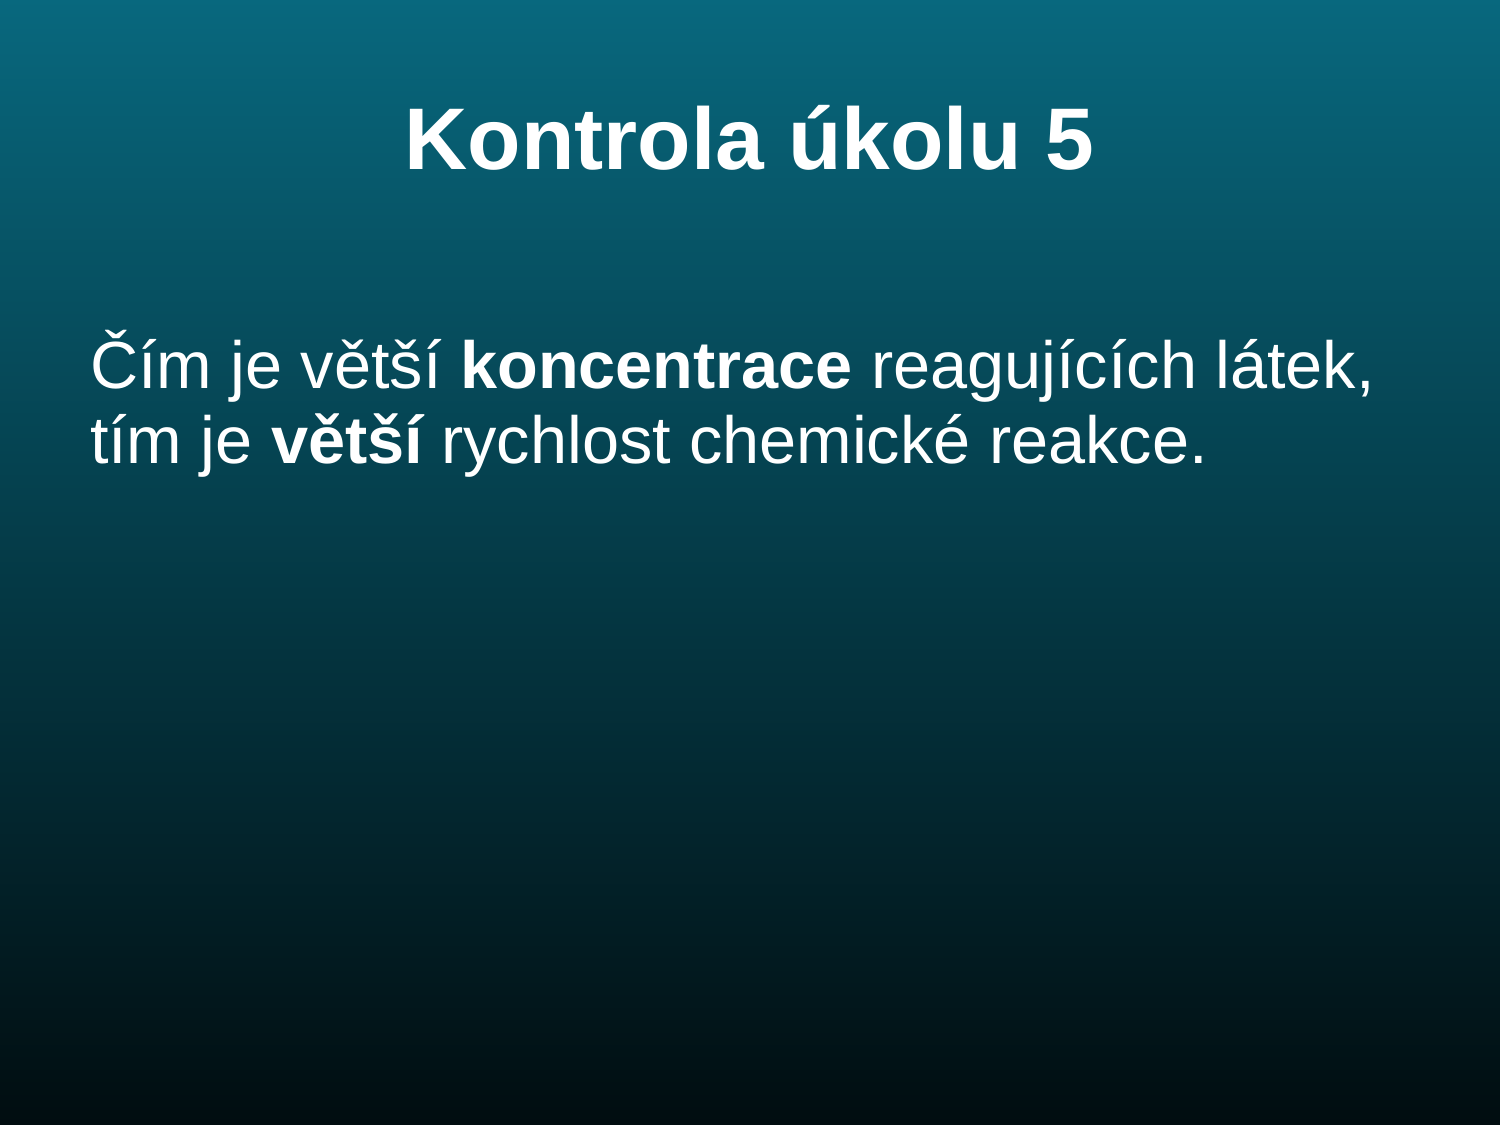

# Kontrola úkolu 5
Čím je větší koncentrace reagujících látek,
tím je větší rychlost chemické reakce.